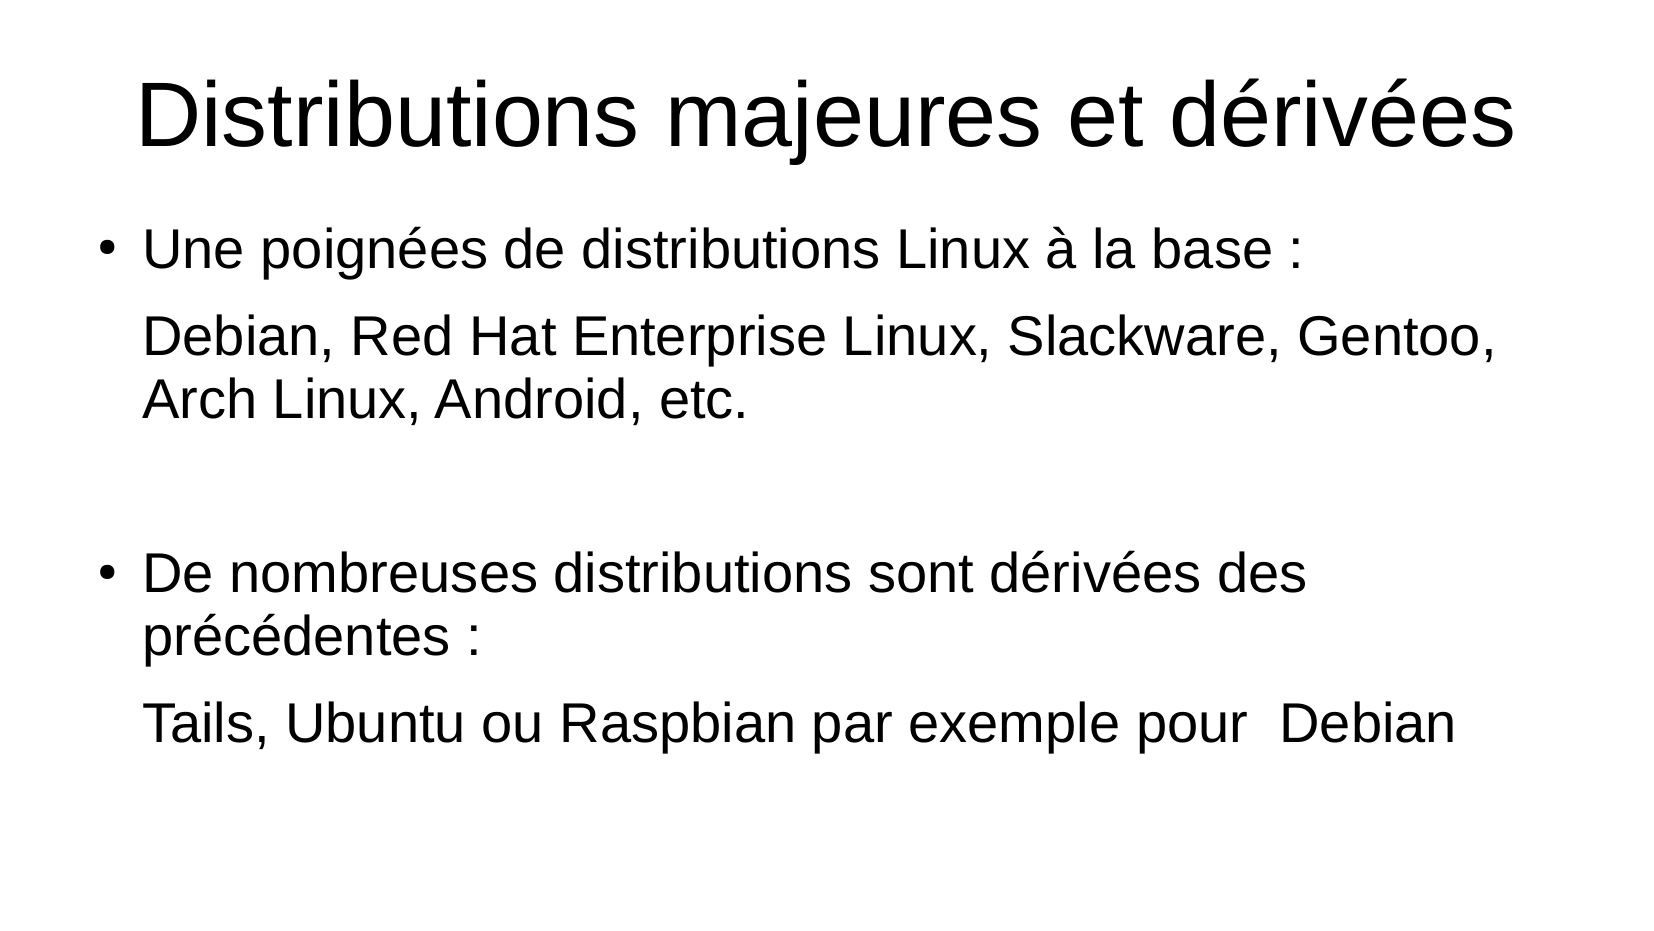

# Distributions majeures et dérivées
Une poignées de distributions Linux à la base :
Debian, Red Hat Enterprise Linux, Slackware, Gentoo, Arch Linux, Android, etc.
De nombreuses distributions sont dérivées des précédentes :
Tails, Ubuntu ou Raspbian par exemple pour Debian